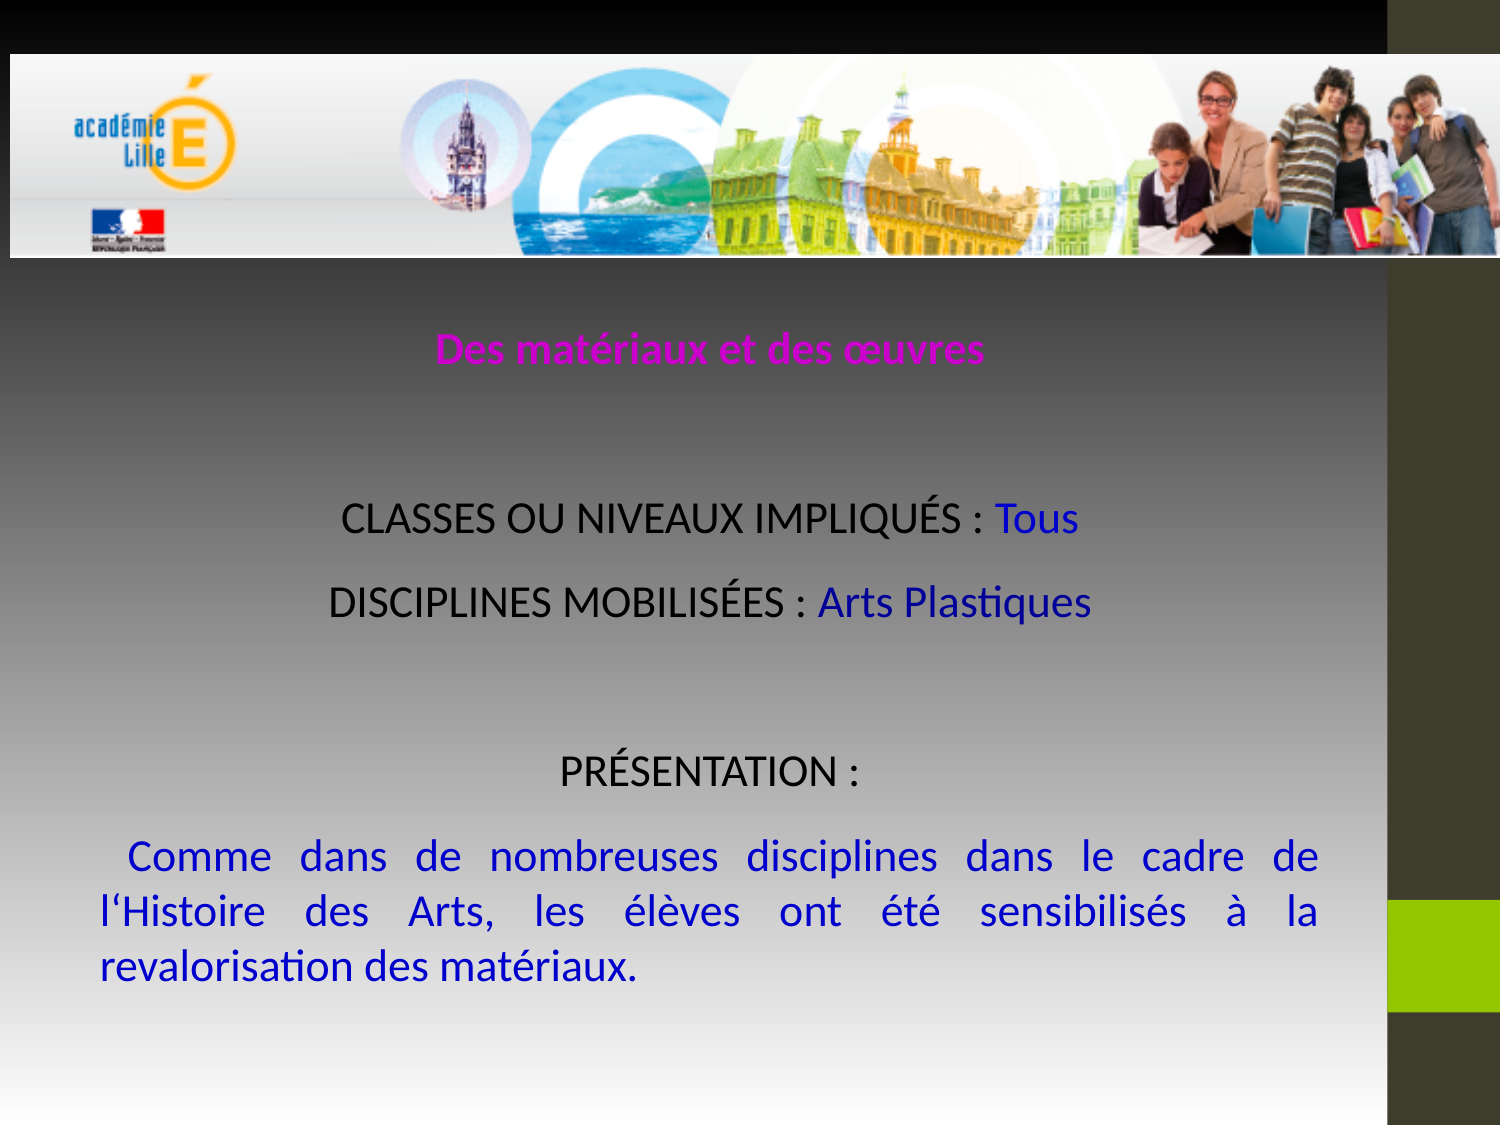

#
Des matériaux et des œuvres
CLASSES OU NIVEAUX IMPLIQUÉS : Tous
DISCIPLINES MOBILISÉES : Arts Plastiques
PRÉSENTATION :
 Comme dans de nombreuses disciplines dans le cadre de l‘Histoire des Arts, les élèves ont été sensibilisés à la revalorisation des matériaux.